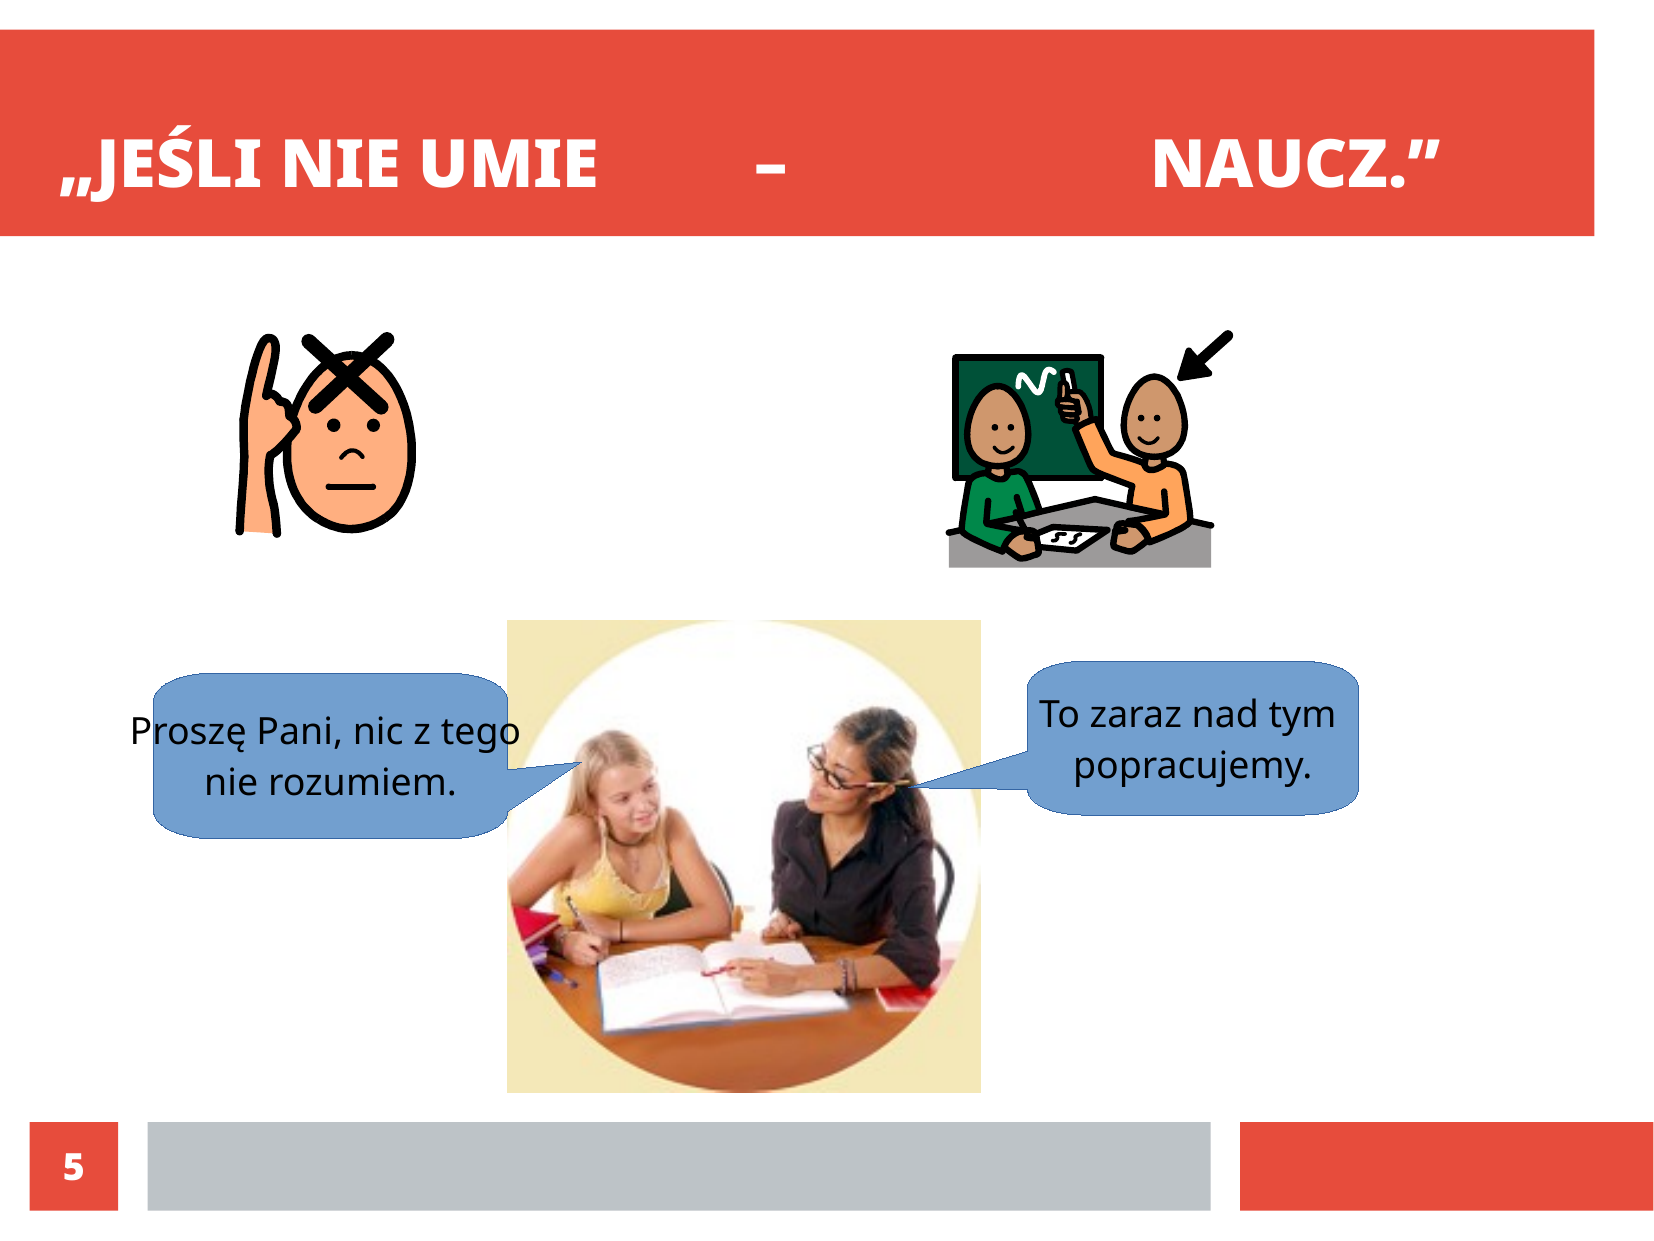

# „JEŚLI NIE UMIE – NAUCZ.”
To zaraz nad tym
popracujemy.
Proszę Pani, nic z tego
nie rozumiem.
5